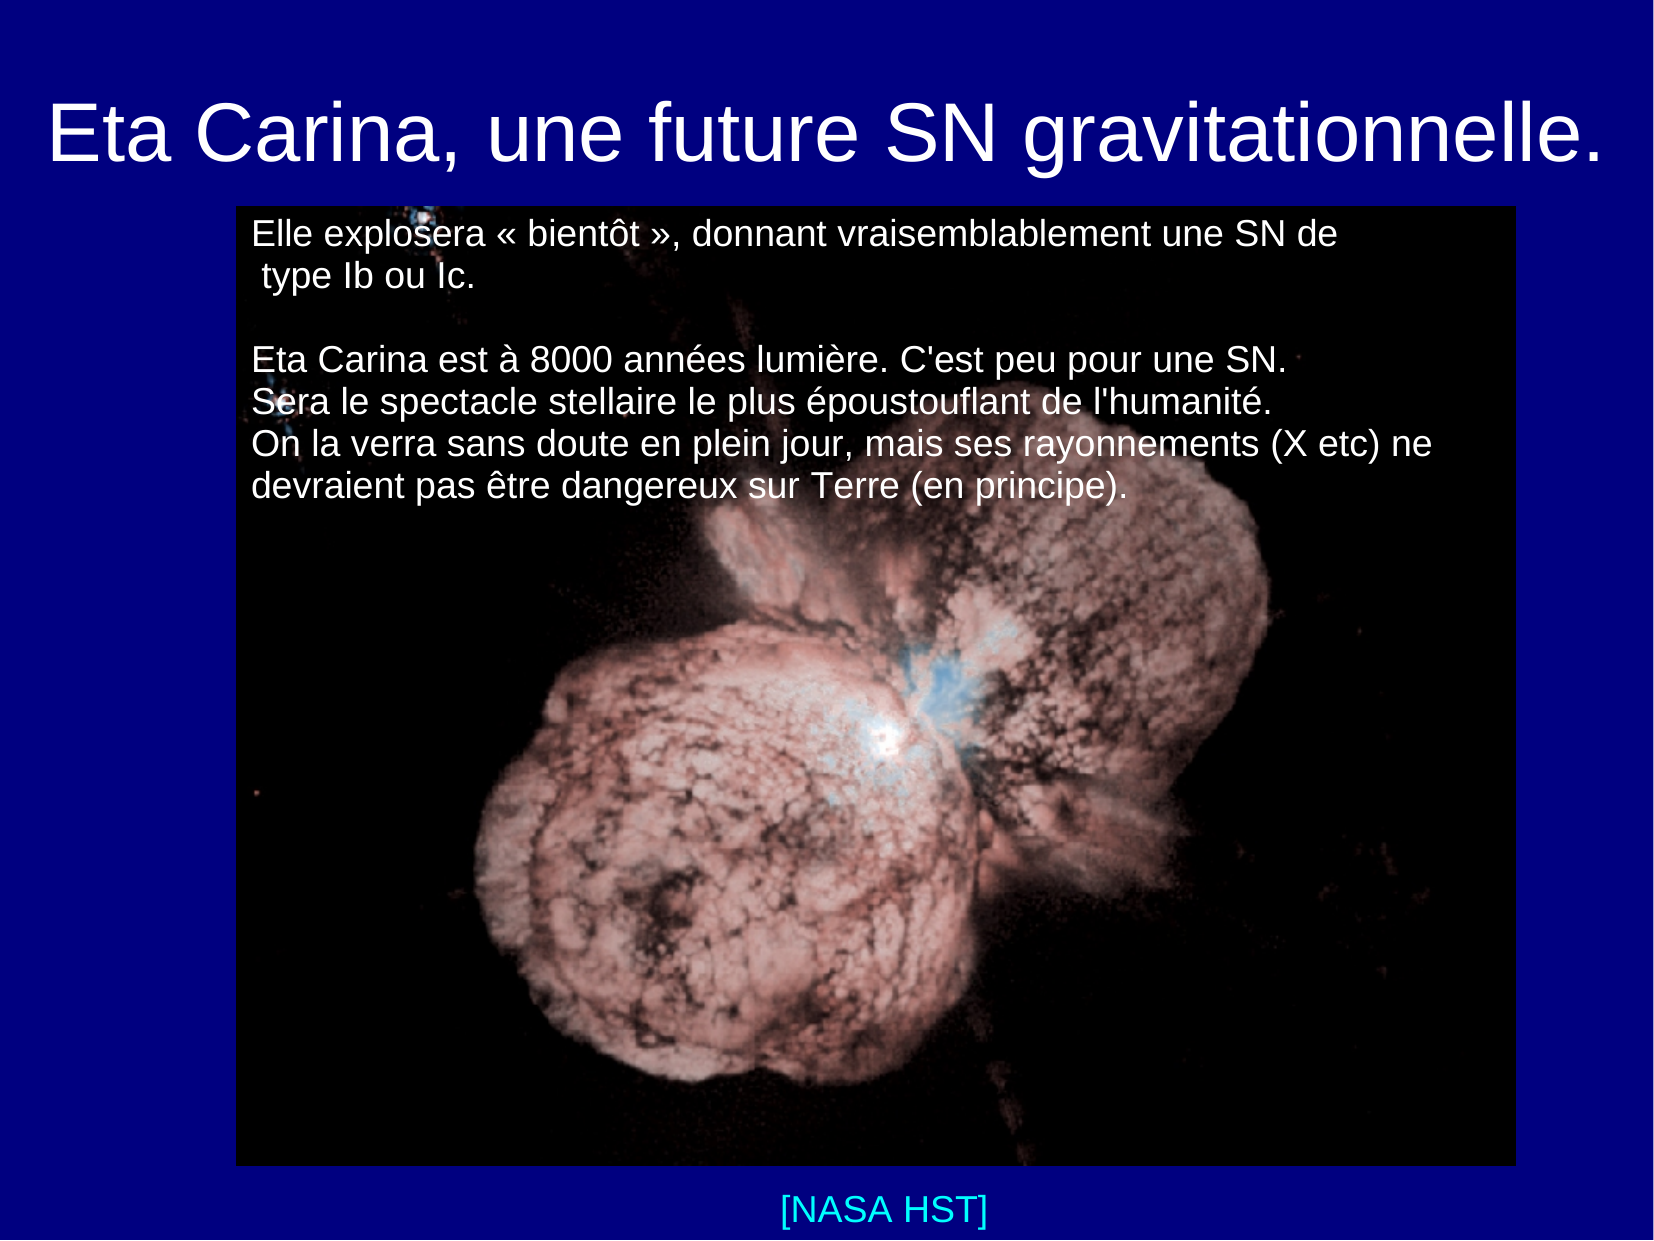

# Eta Carina, une future SN gravitationnelle.
Elle explosera « bientôt », donnant vraisemblablement une SN de
 type Ib ou Ic.
Eta Carina est à 8000 années lumière. C'est peu pour une SN.
Sera le spectacle stellaire le plus époustouflant de l'humanité.
On la verra sans doute en plein jour, mais ses rayonnements (X etc) ne
devraient pas être dangereux sur Terre (en principe).
[NASA HST]